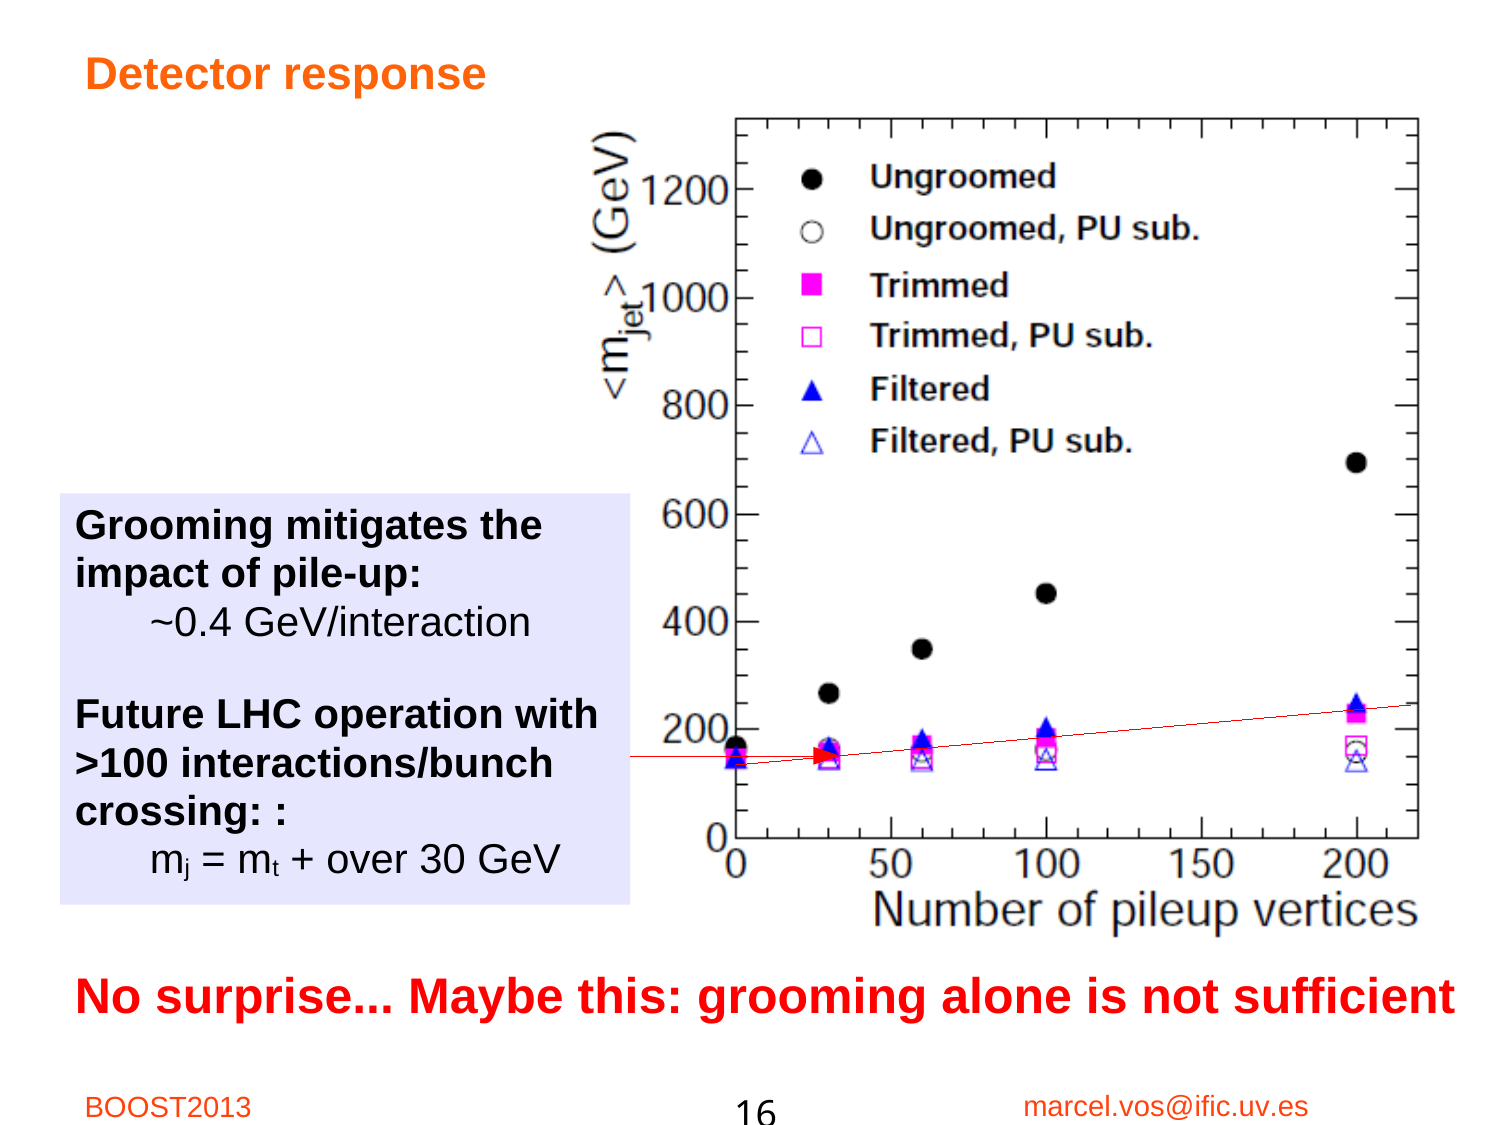

# Detector response
Grooming mitigates the impact of pile-up:
	~0.4 GeV/interaction
Future LHC operation with >100 interactions/bunch crossing: :
	mj = mt + over 30 GeV
No surprise... Maybe this: grooming alone is not sufficient
16
Marcel.Vos@ific.uv.es